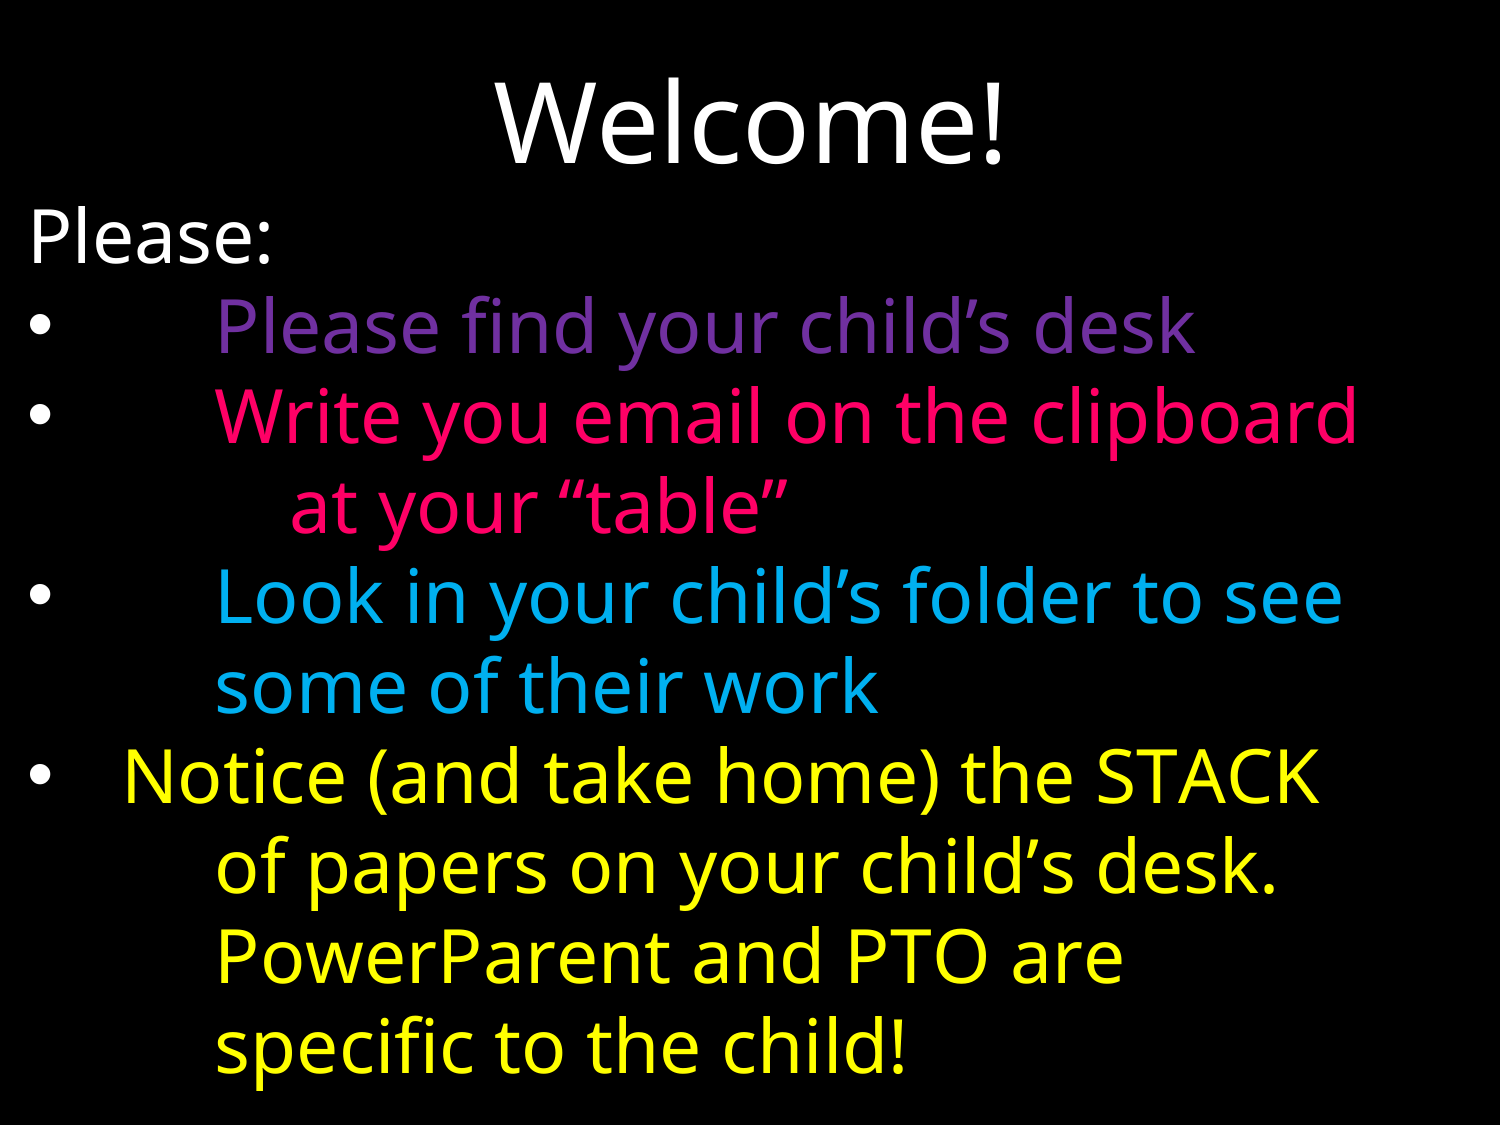

# Welcome!
Please:
	Please find your child’s desk
	Write you email on the clipboard 	at your “table”
	Look in your child’s folder to see some of their work
Notice (and take home) the STACK of papers on your child’s desk. PowerParent and PTO are specific to the child!